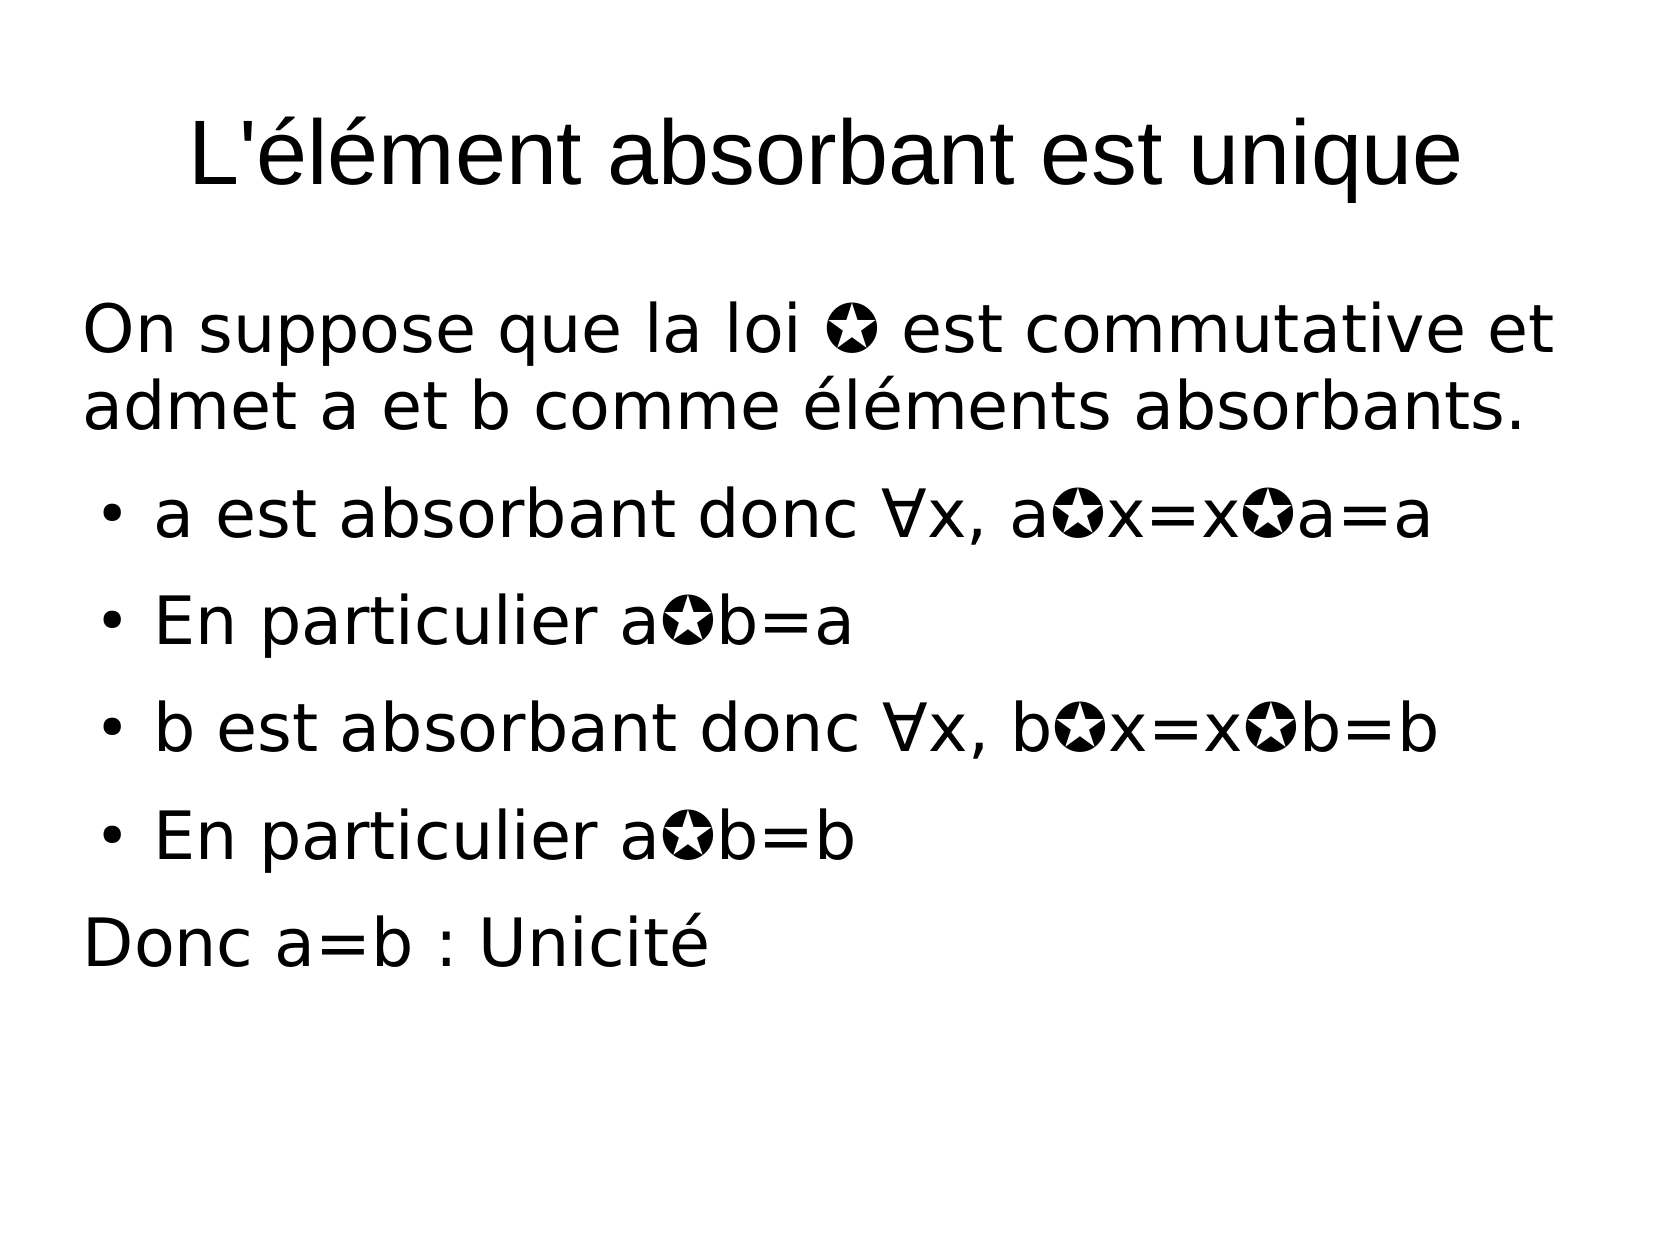

# L'élément absorbant est unique
On suppose que la loi ✪ est commutative et admet a et b comme éléments absorbants.
a est absorbant donc ∀x, a✪x=x✪a=a
En particulier a✪b=a
b est absorbant donc ∀x, b✪x=x✪b=b
En particulier a✪b=b
Donc a=b : Unicité